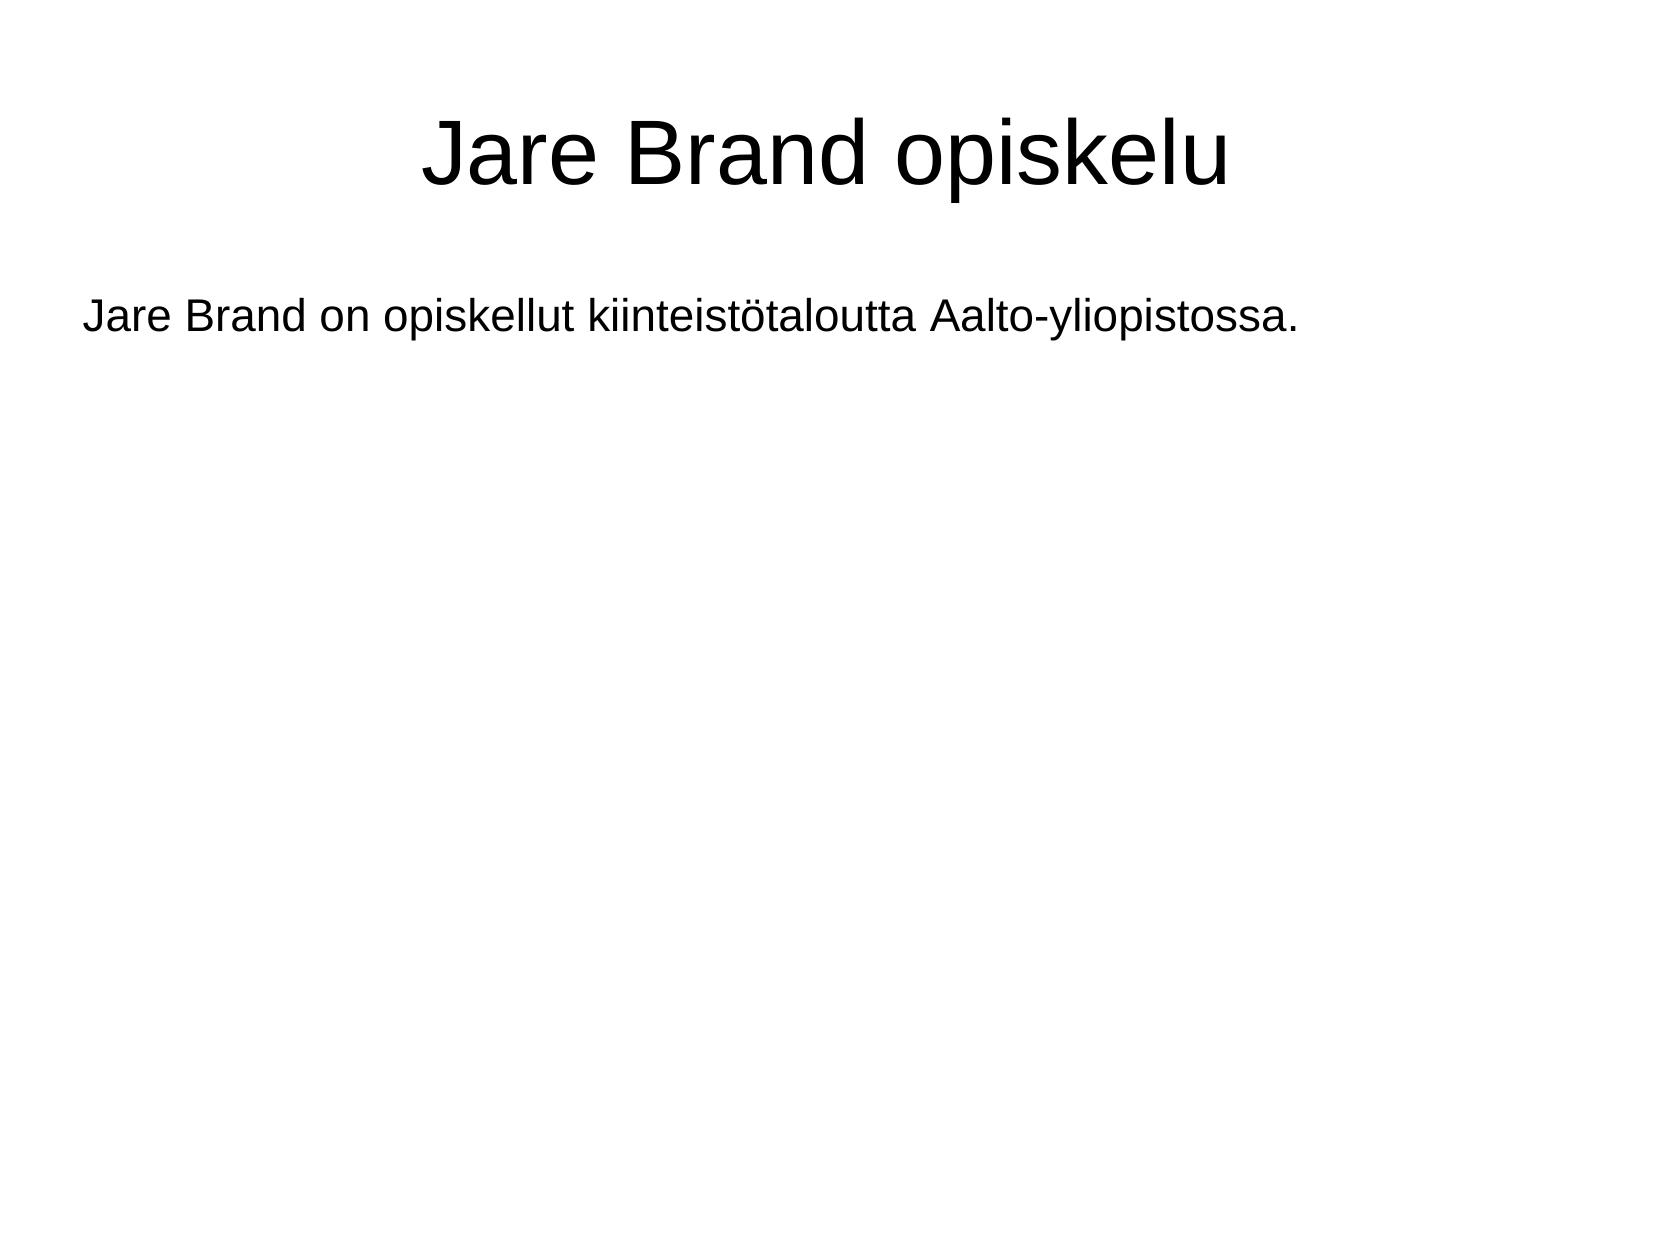

# Jare Brand opiskelu
Jare Brand on opiskellut kiinteistötaloutta Aalto-yliopistossa.